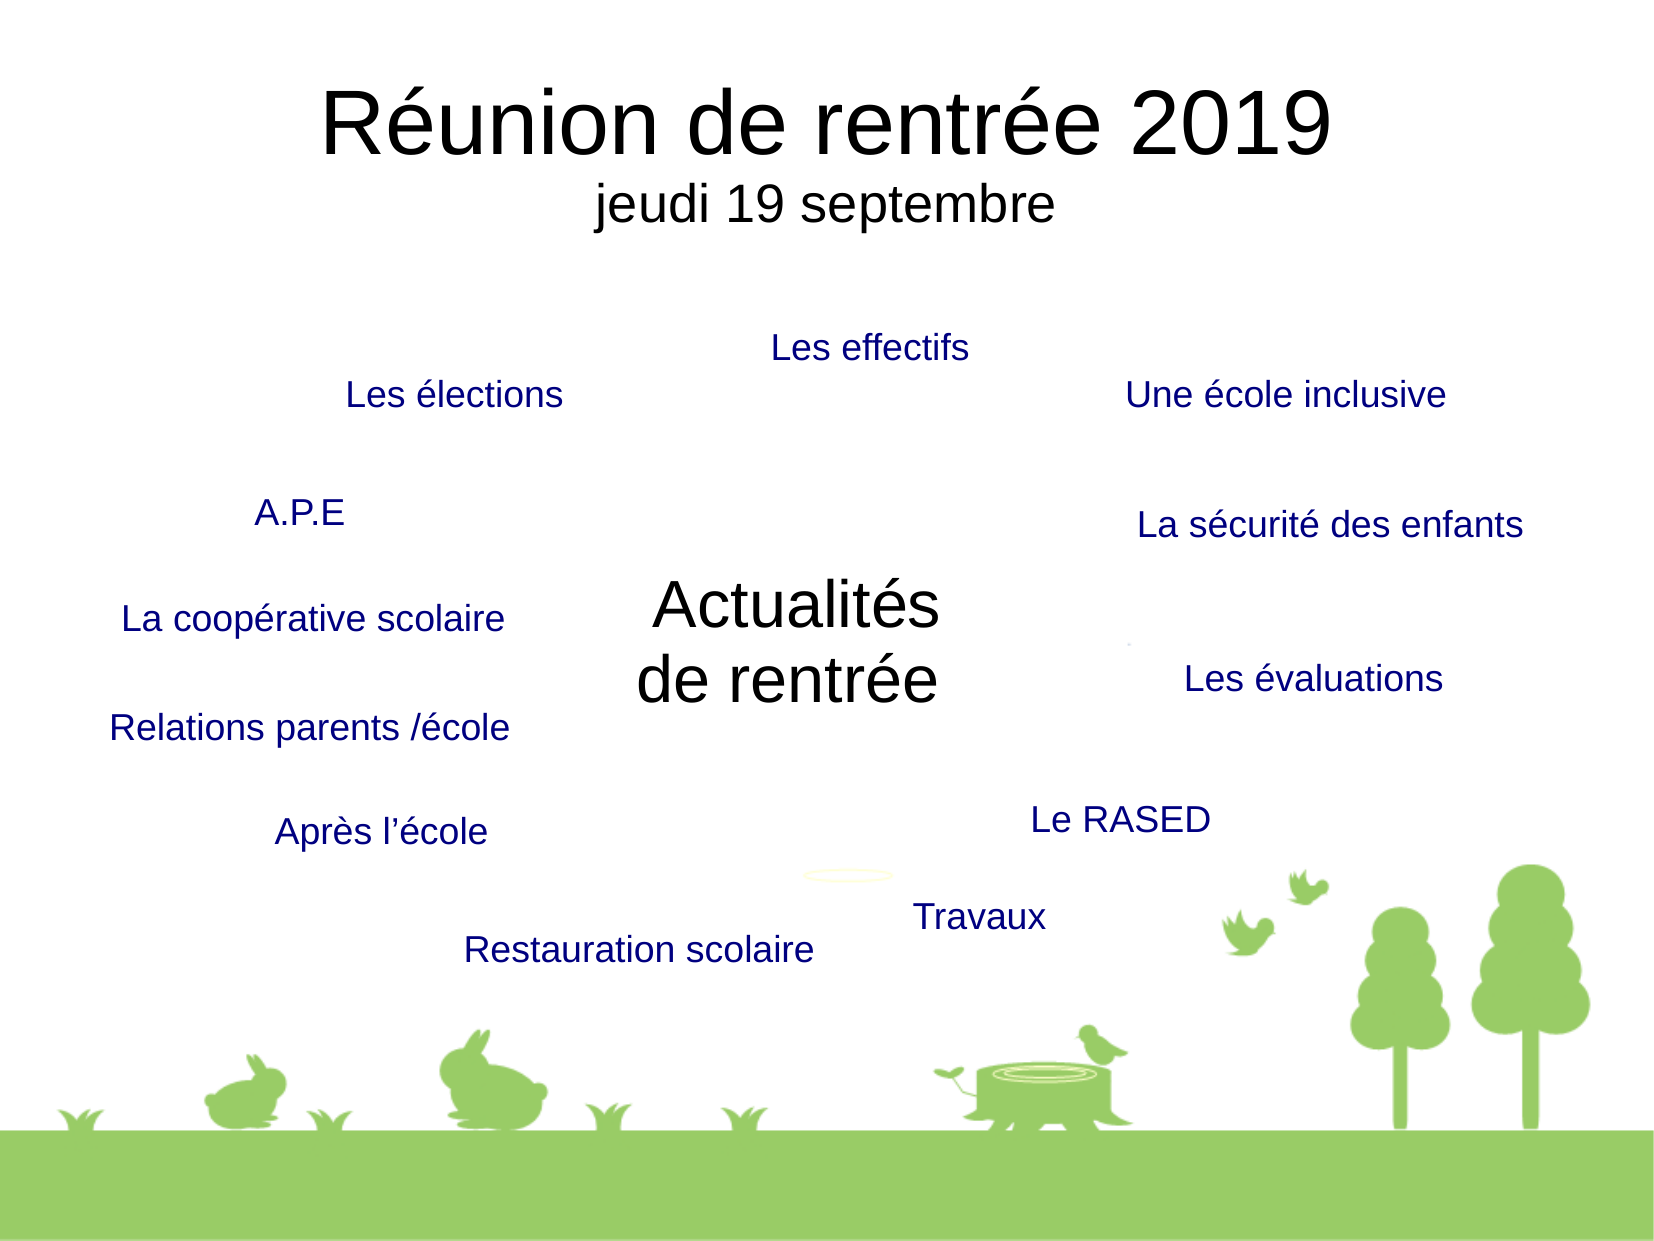

# Réunion de rentrée 2019 jeudi 19 septembre
Les effectifs
Les élections
Une école inclusive
A.P.E
La sécurité des enfants
Actualités de rentrée
La coopérative scolaire
Les évaluations
Relations parents /école
Le RASED
Après l’école
Travaux
Restauration scolaire